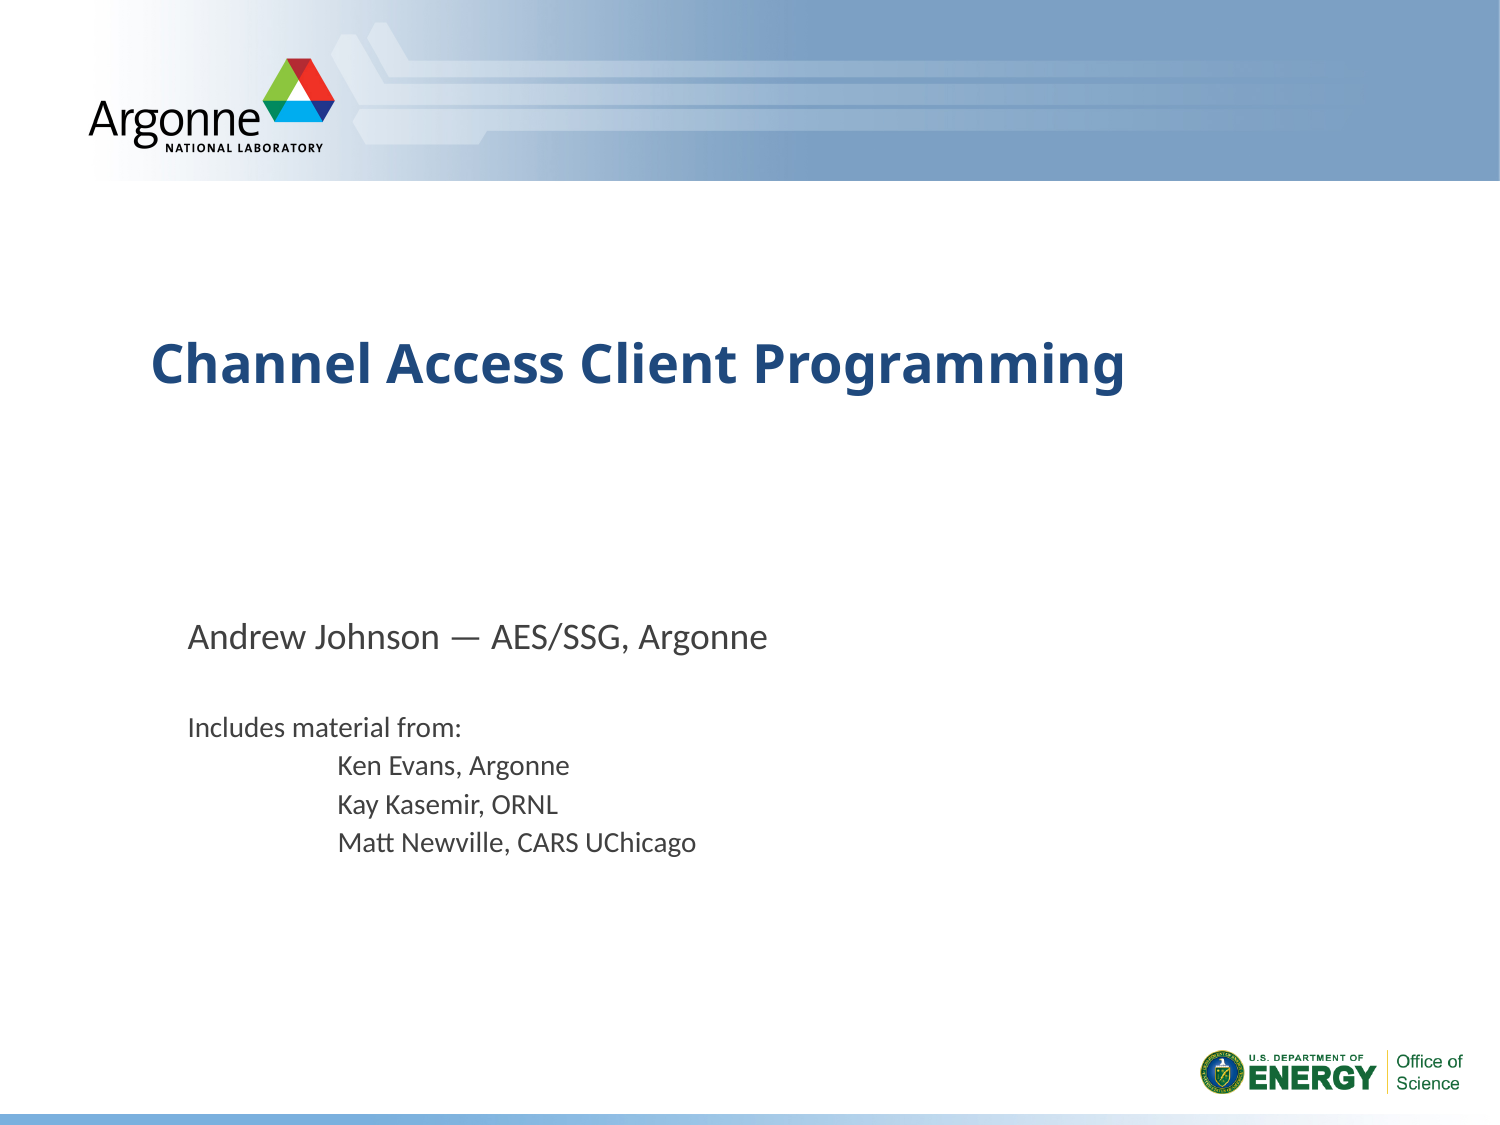

# Channel Access Client Programming
Andrew Johnson — AES/SSG, Argonne
Includes material from:
	Ken Evans, Argonne
	Kay Kasemir, ORNL
	Matt Newville, CARS UChicago